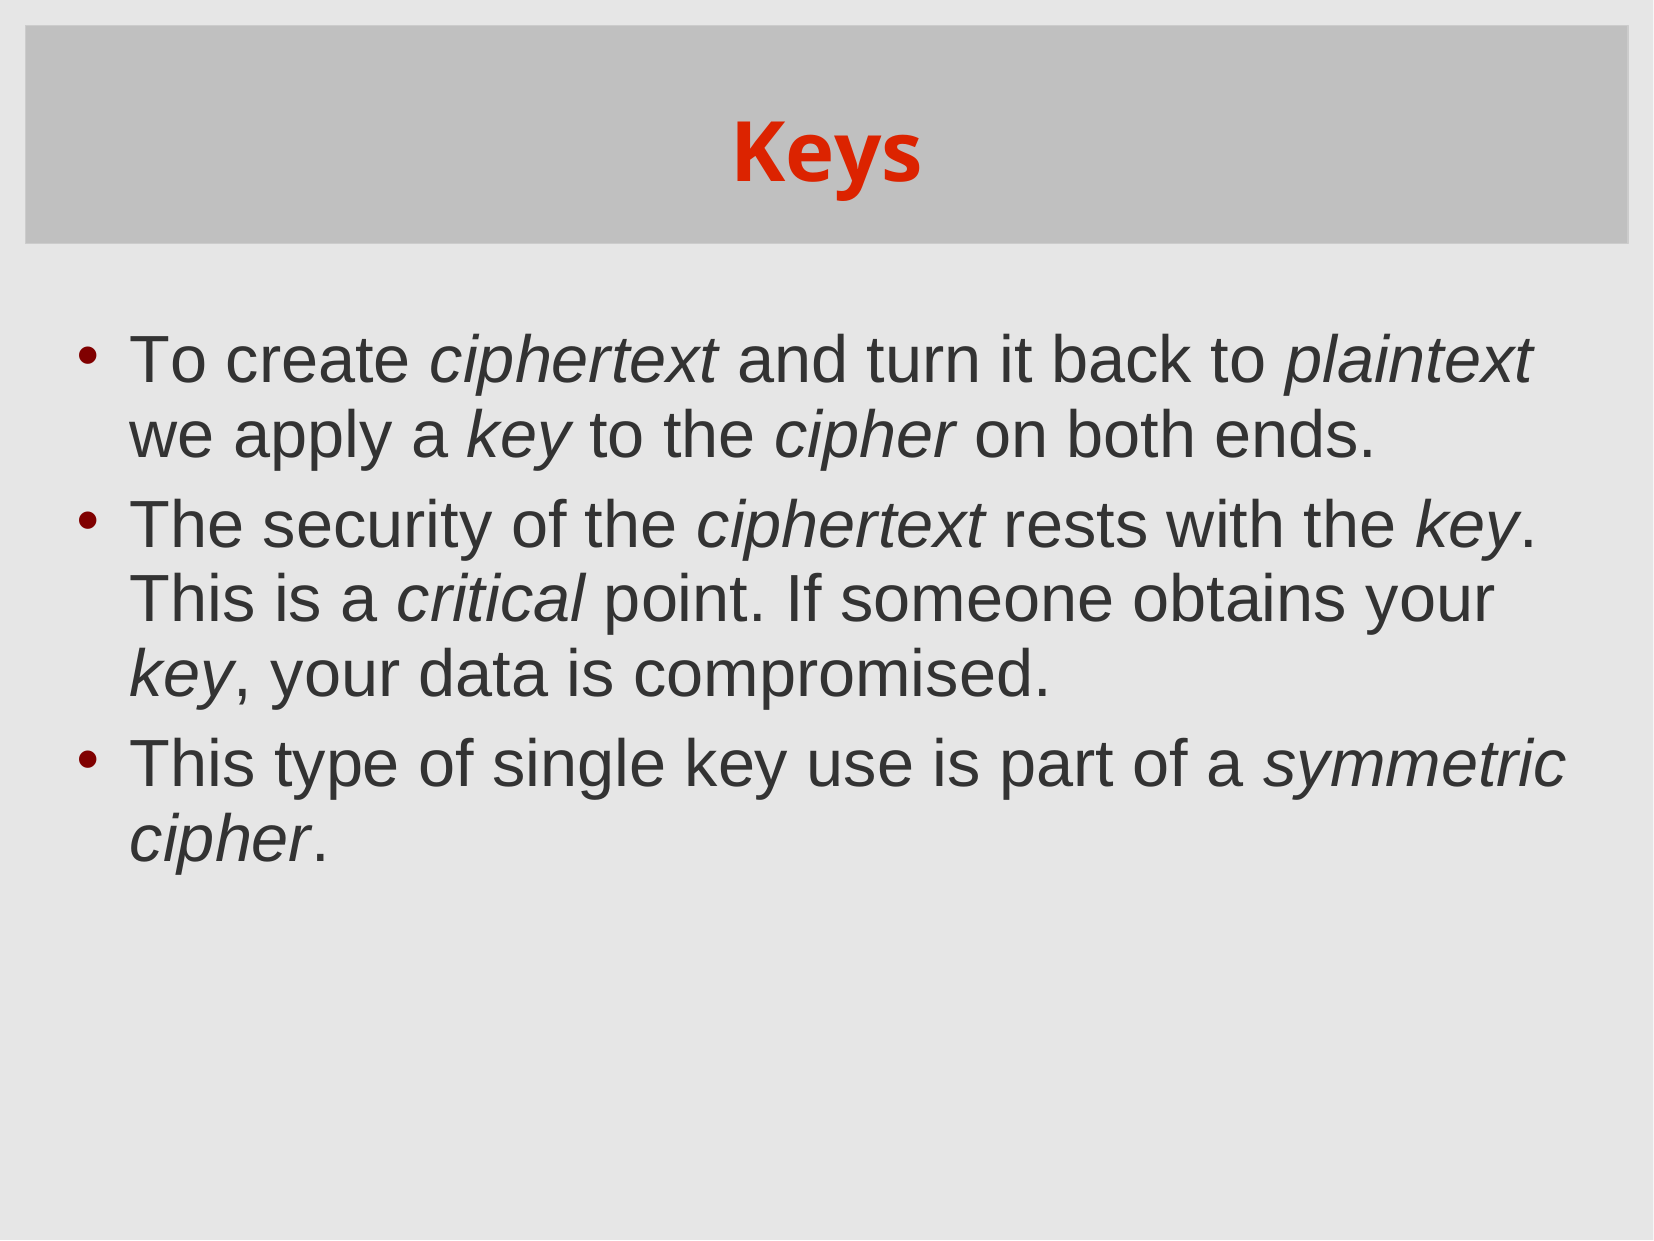

# Keys
To create ciphertext and turn it back to plaintext we apply a key to the cipher on both ends.
The security of the ciphertext rests with the key. This is a critical point. If someone obtains your key, your data is compromised.
This type of single key use is part of a symmetric cipher.